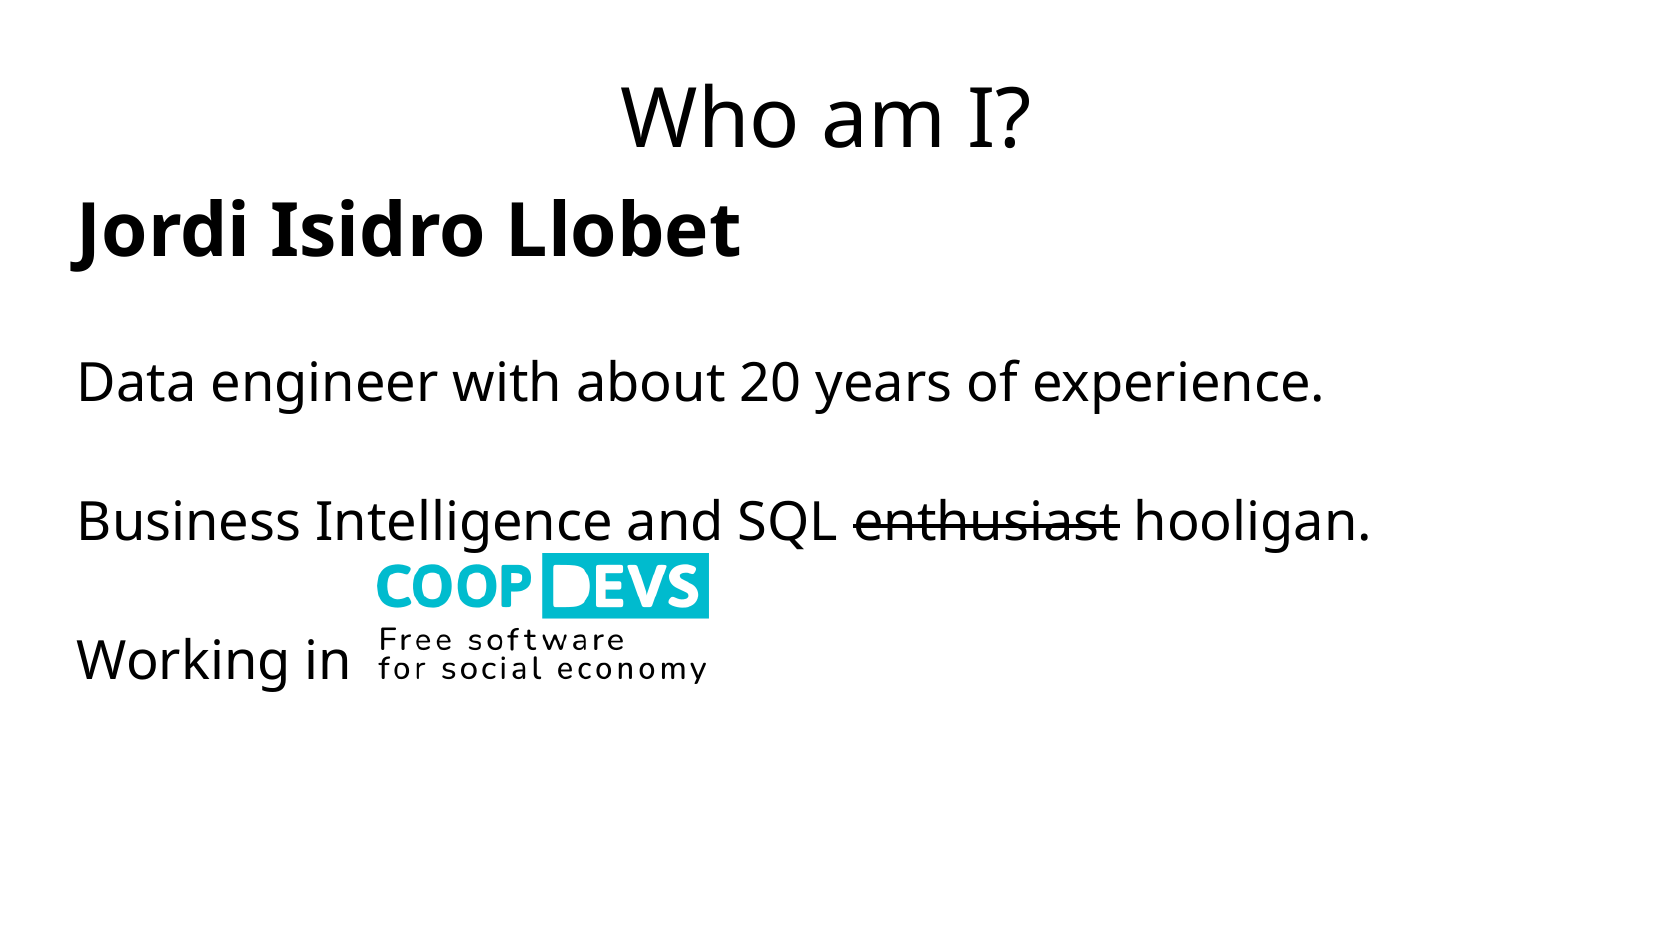

Who am I?
# Jordi Isidro Llobet
Data engineer with about 20 years of experience.
Business Intelligence and SQL enthusiast hooligan.
Working in